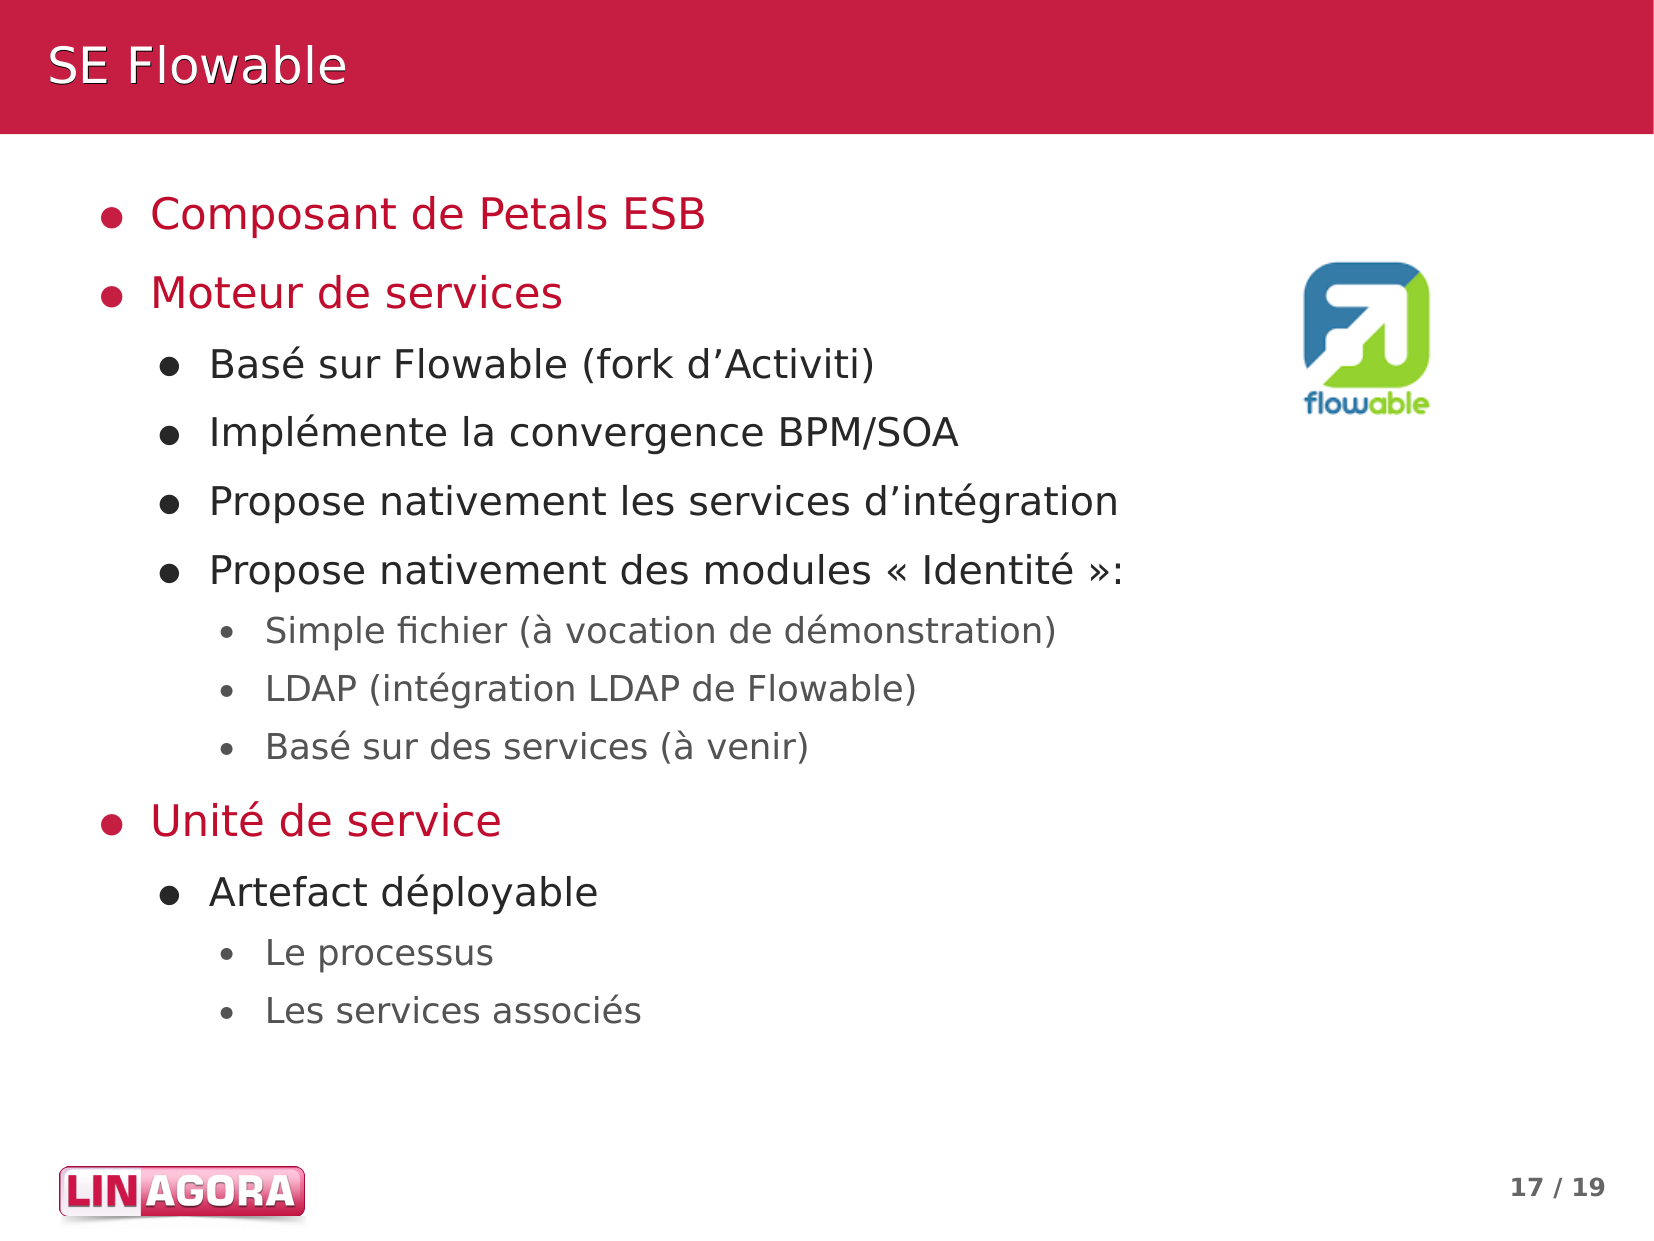

# SE Flowable
Composant de Petals ESB
Moteur de services
Basé sur Flowable (fork d’Activiti)
Implémente la convergence BPM/SOA
Propose nativement les services d’intégration
Propose nativement des modules « Identité »:
Simple fichier (à vocation de démonstration)
LDAP (intégration LDAP de Flowable)
Basé sur des services (à venir)
Unité de service
Artefact déployable
Le processus
Les services associés